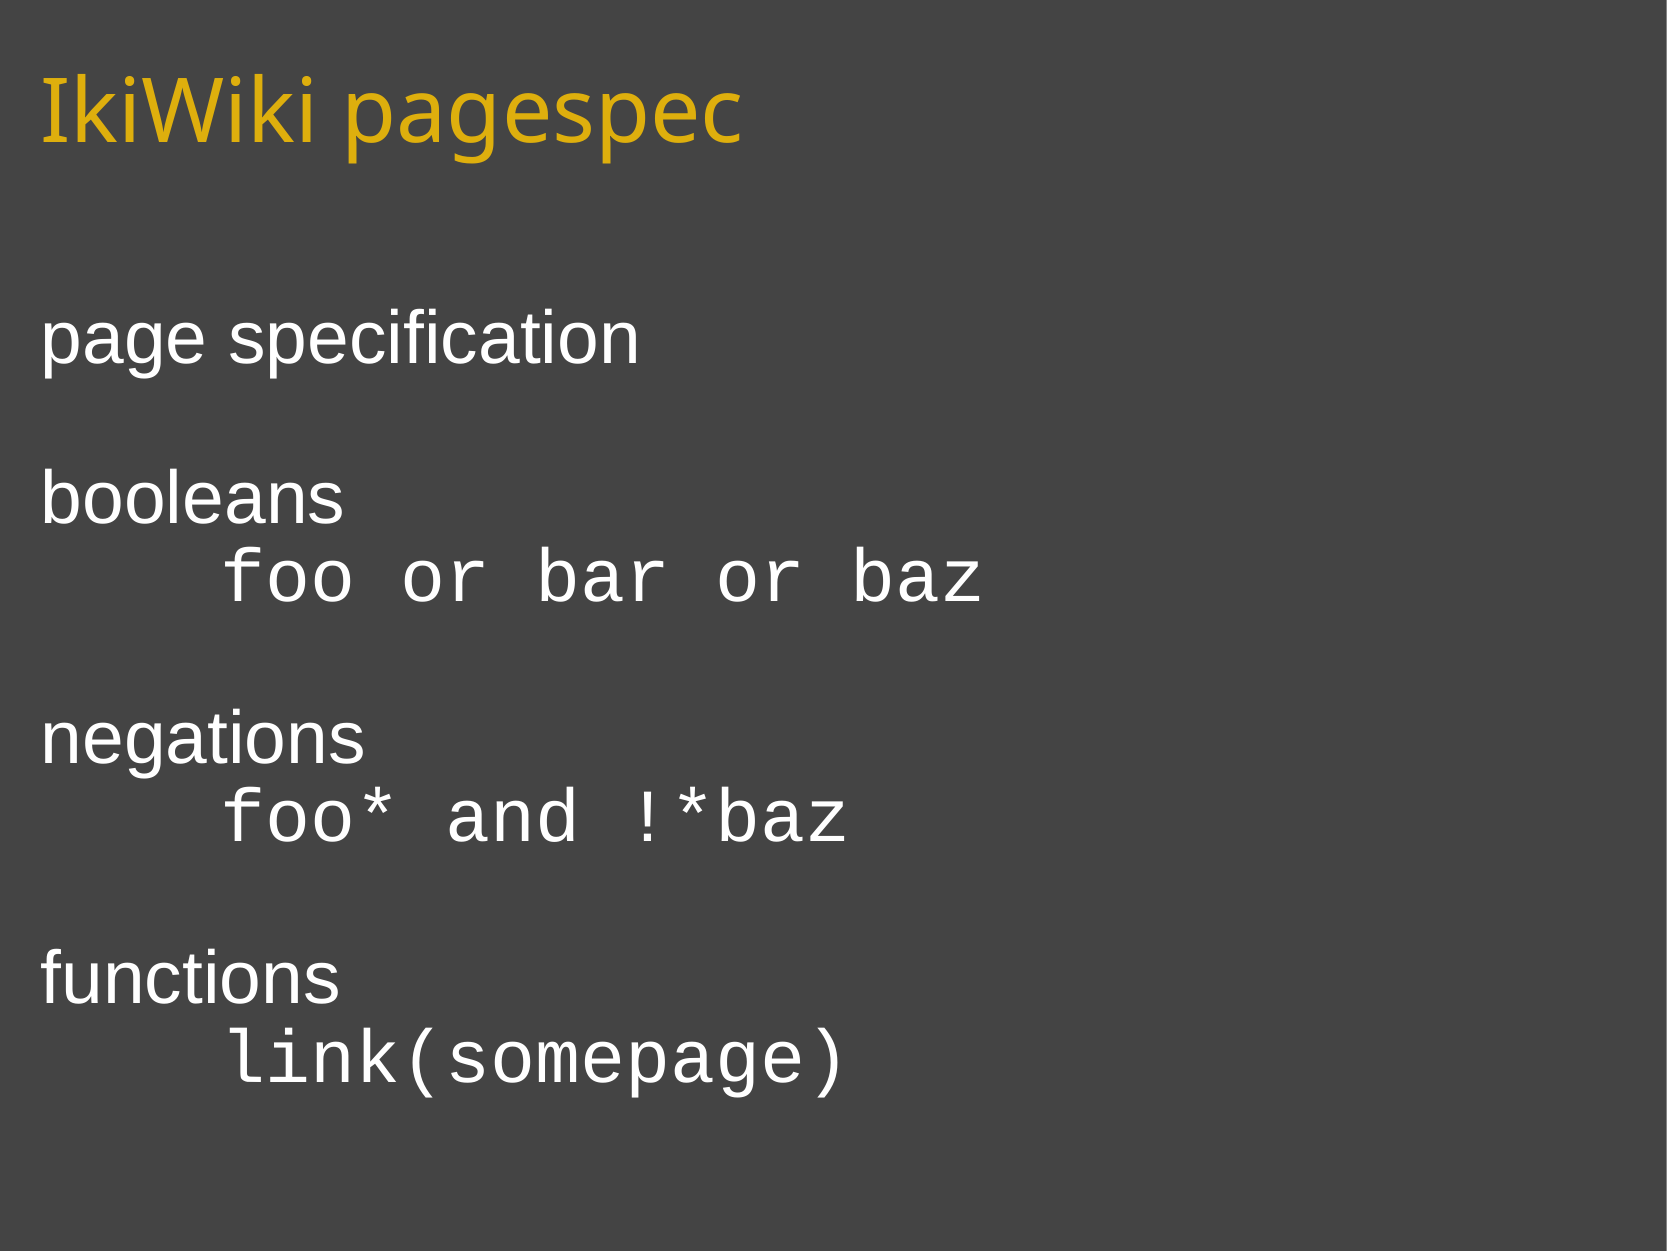

# IkiWiki pagespec
page specification
booleans
    foo or bar or baz
negations
    foo* and !*baz
functions
    link(somepage)